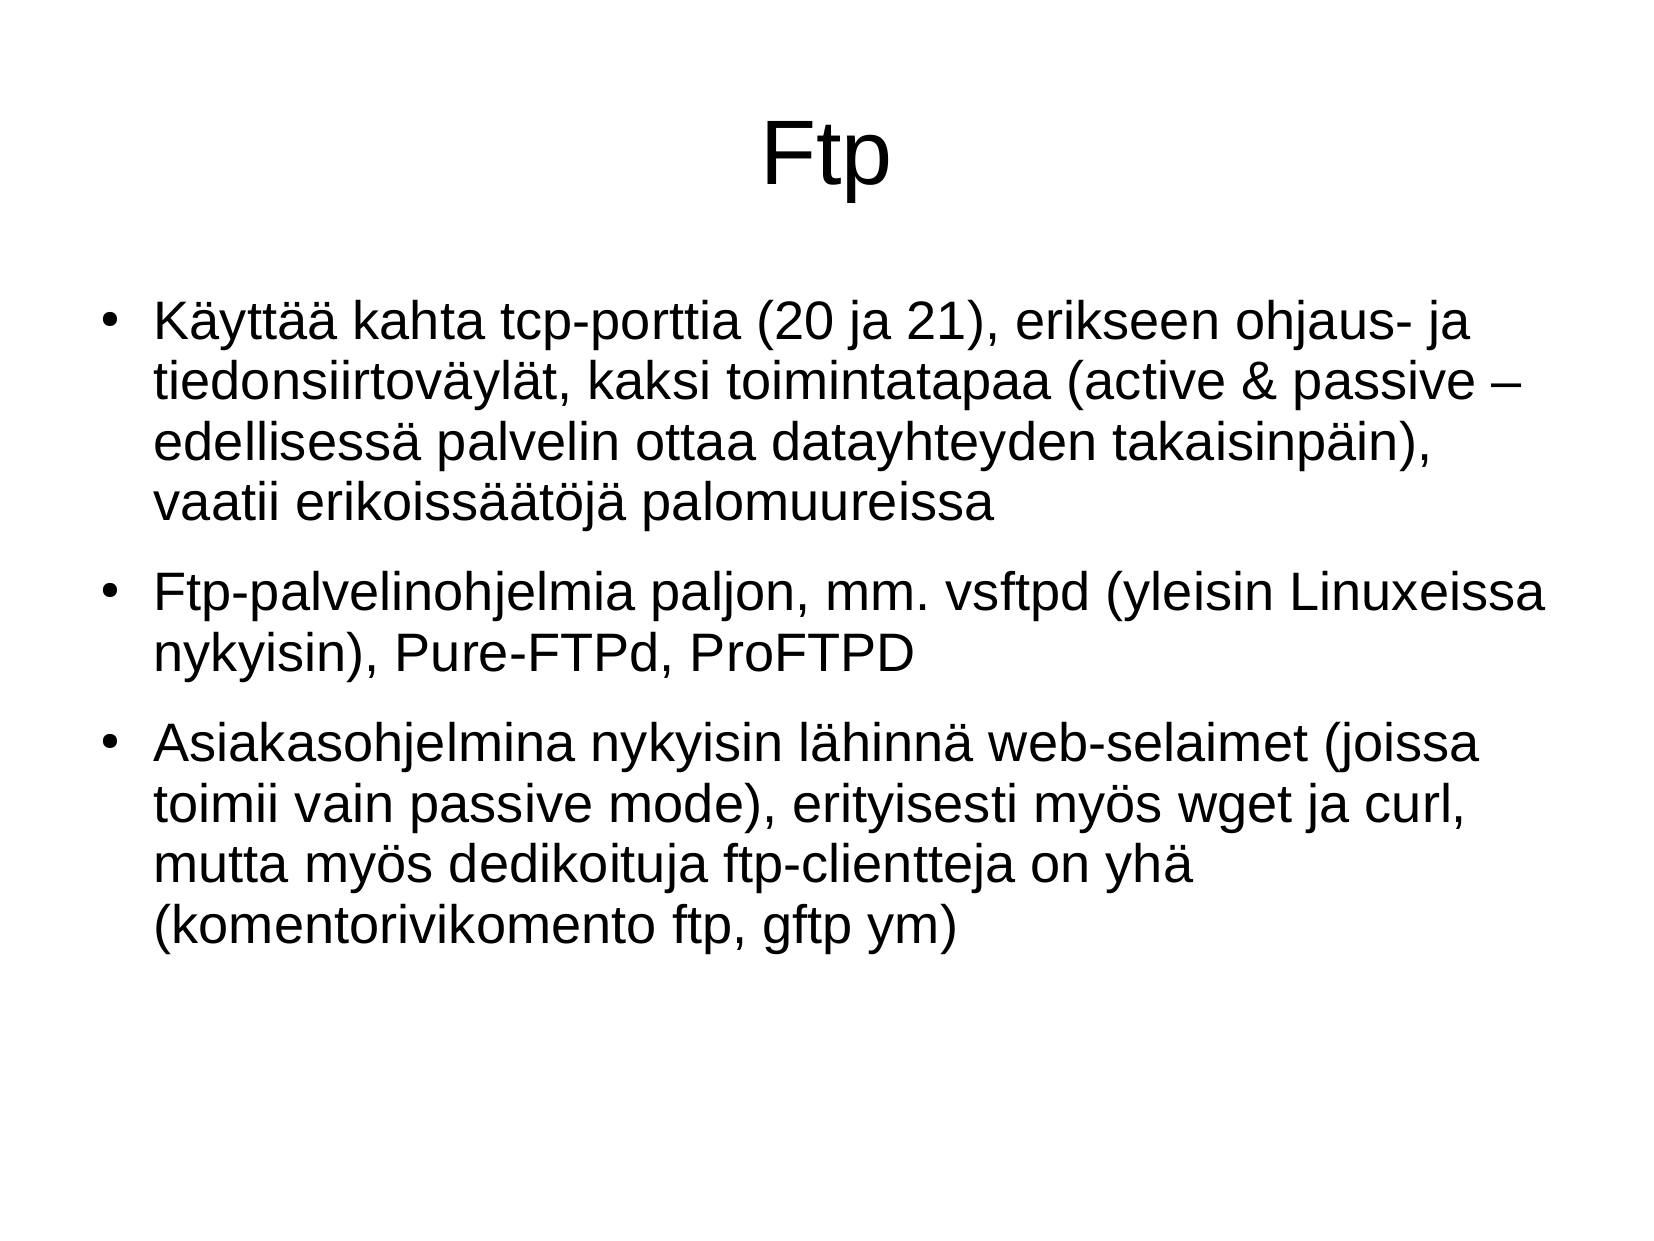

# Ftp
Käyttää kahta tcp-porttia (20 ja 21), erikseen ohjaus- ja tiedonsiirtoväylät, kaksi toimintatapaa (active & passive – edellisessä palvelin ottaa datayhteyden takaisinpäin), vaatii erikoissäätöjä palomuureissa
Ftp-palvelinohjelmia paljon, mm. vsftpd (yleisin Linuxeissa nykyisin), Pure-FTPd, ProFTPD
Asiakasohjelmina nykyisin lähinnä web-selaimet (joissa toimii vain passive mode), erityisesti myös wget ja curl, mutta myös dedikoituja ftp-clientteja on yhä (komentorivikomento ftp, gftp ym)